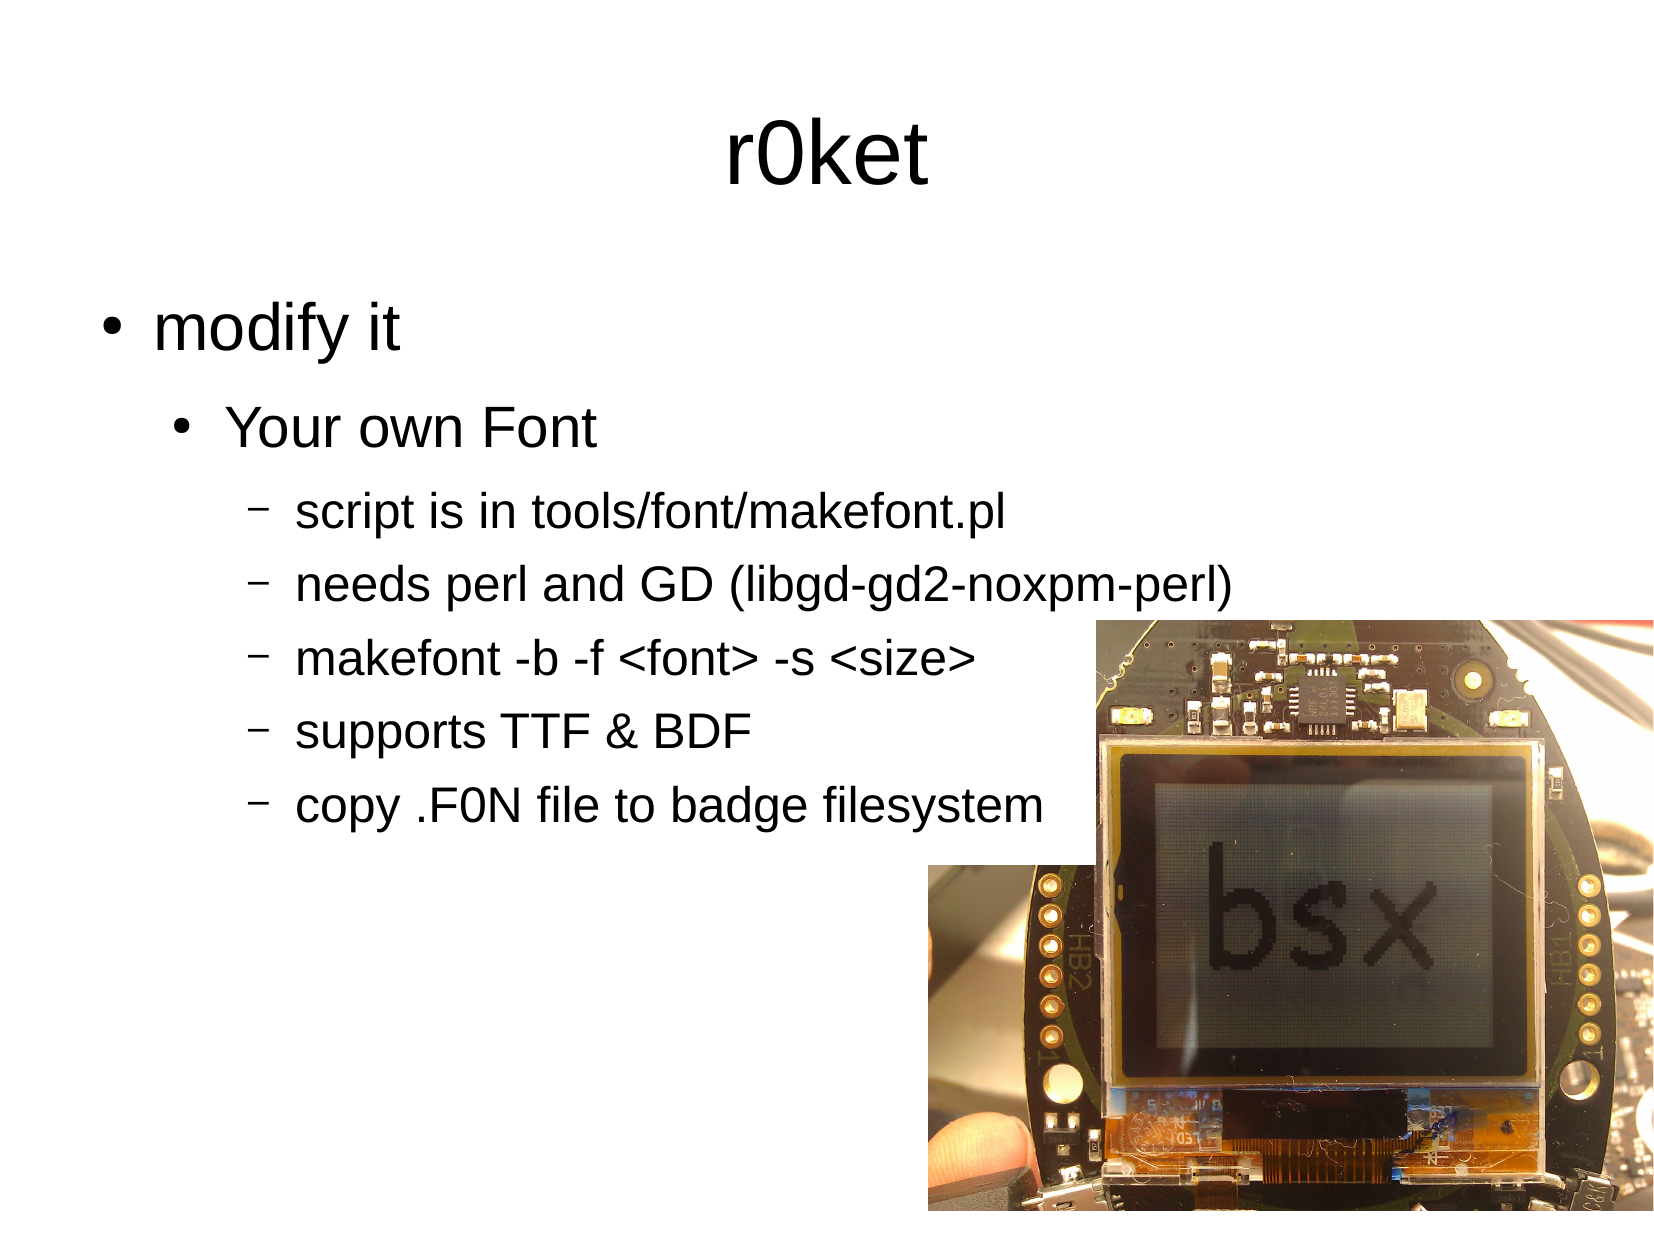

# r0ket
modify it
Your own Font
script is in tools/font/makefont.pl
needs perl and GD (libgd-gd2-noxpm-perl)
makefont -b -f <font> -s <size>
supports TTF & BDF
copy .F0N file to badge filesystem
| |
| --- |